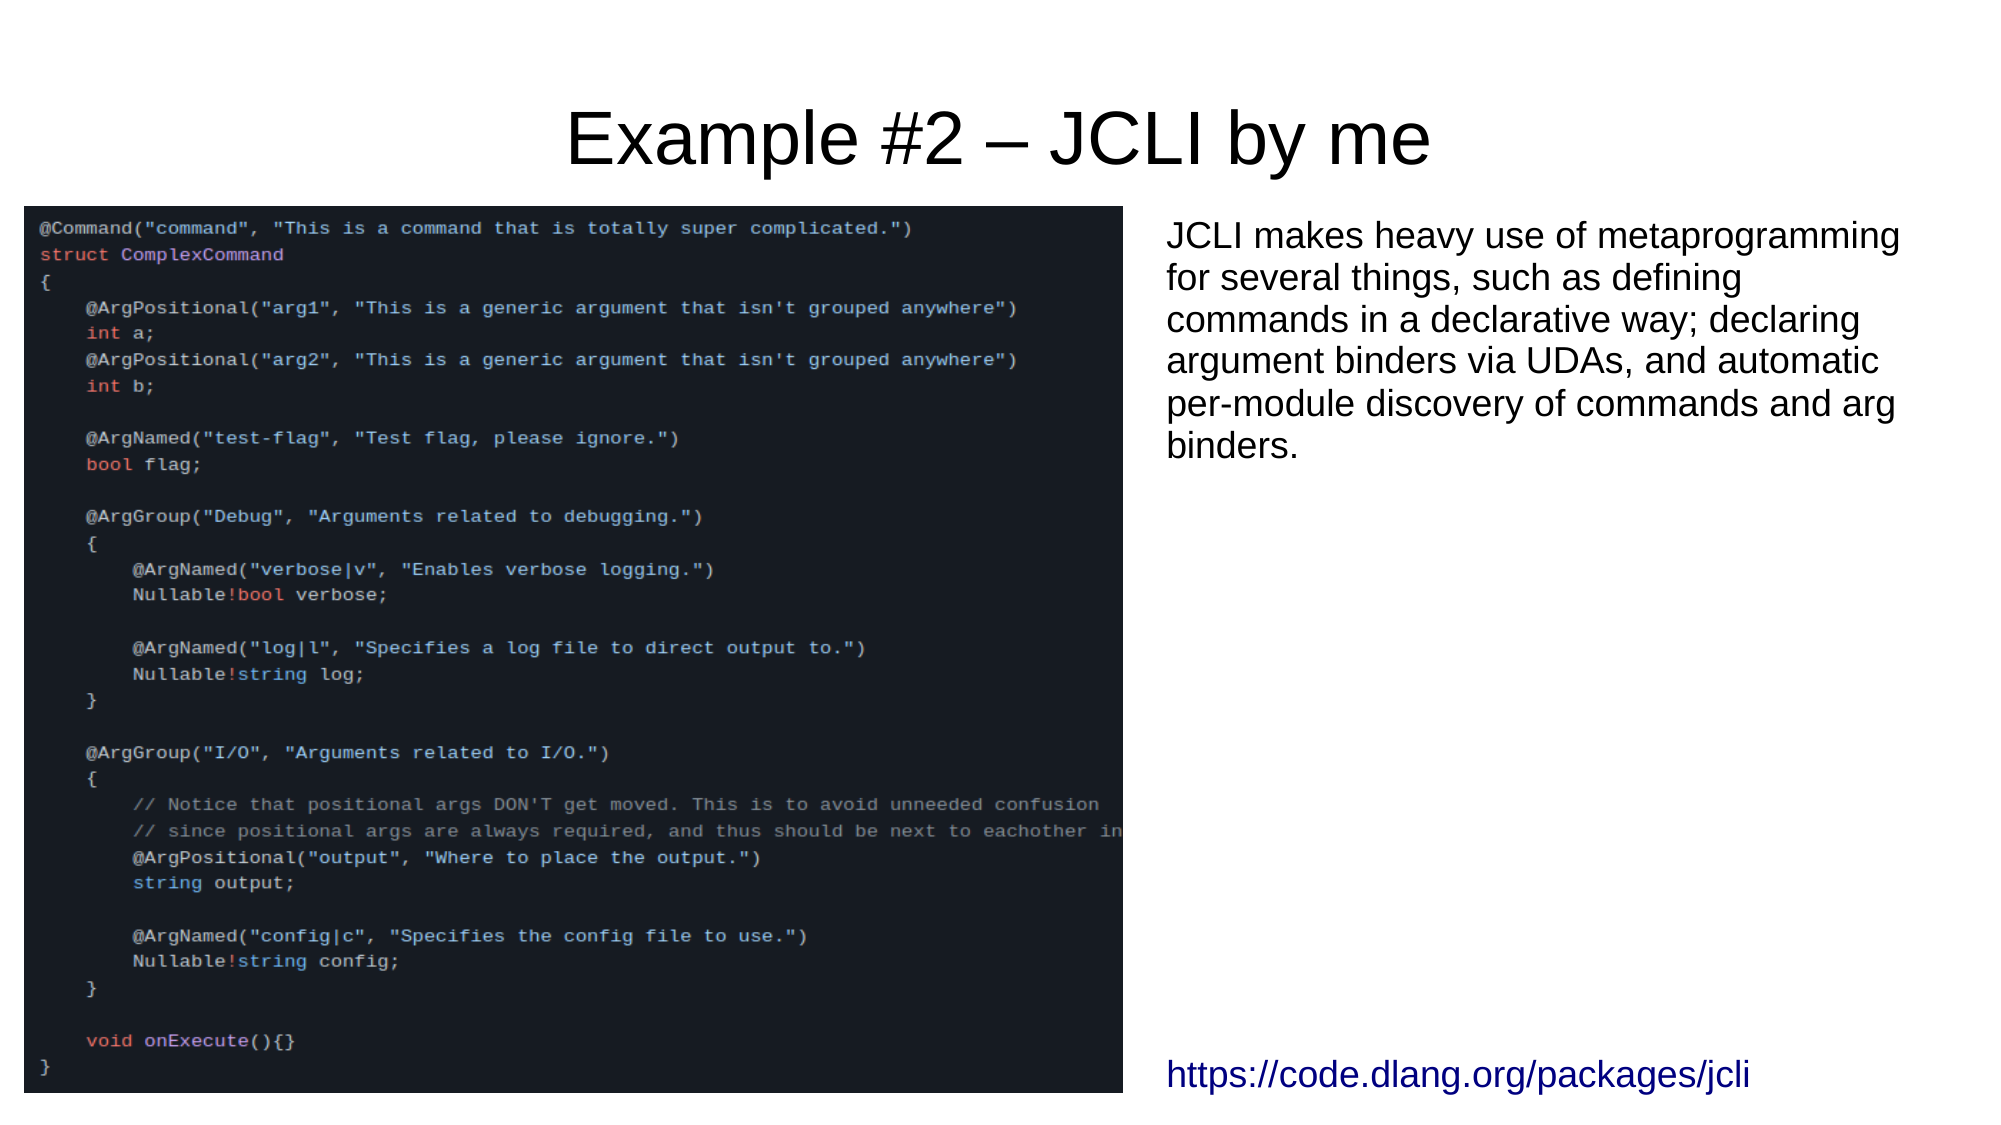

# Example #2 – JCLI by me
JCLI makes heavy use of metaprogramming for several things, such as defining commands in a declarative way; declaring argument binders via UDAs, and automatic per-module discovery of commands and arg binders.
https://code.dlang.org/packages/jcli